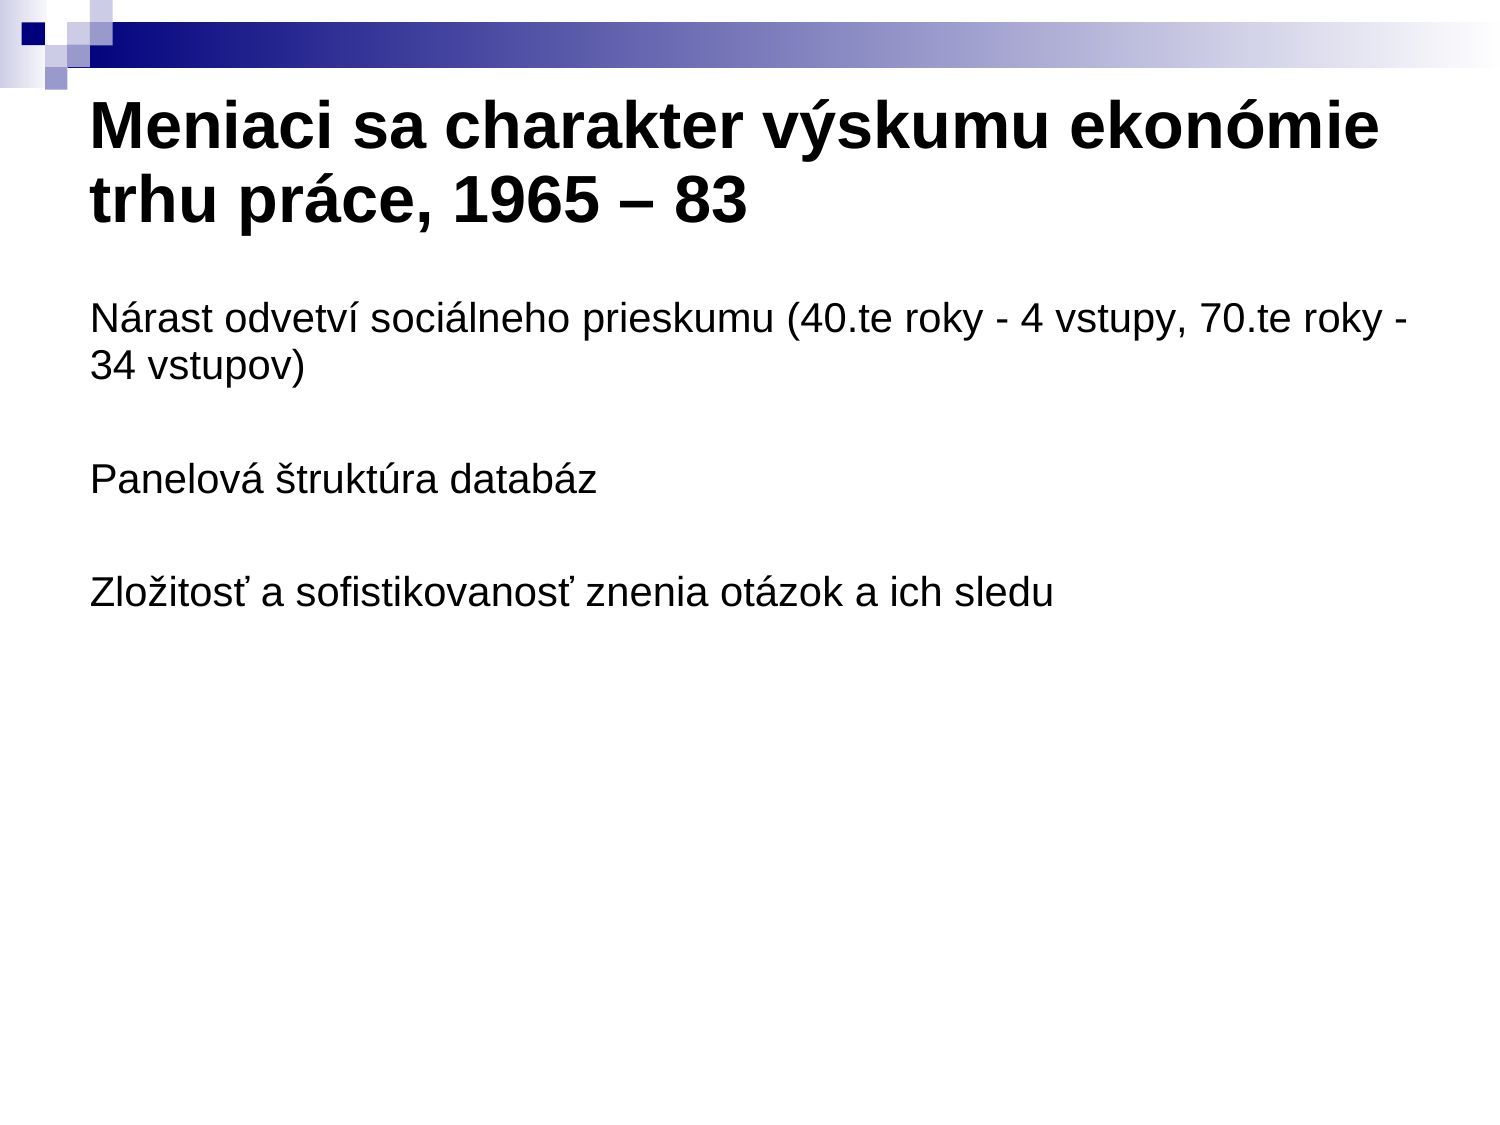

# Meniaci sa charakter výskumu ekonómie trhu práce, 1965 – 83
Nárast odvetví sociálneho prieskumu (40.te roky - 4 vstupy, 70.te roky - 34 vstupov)
Panelová štruktúra databáz
Zložitosť a sofistikovanosť znenia otázok a ich sledu